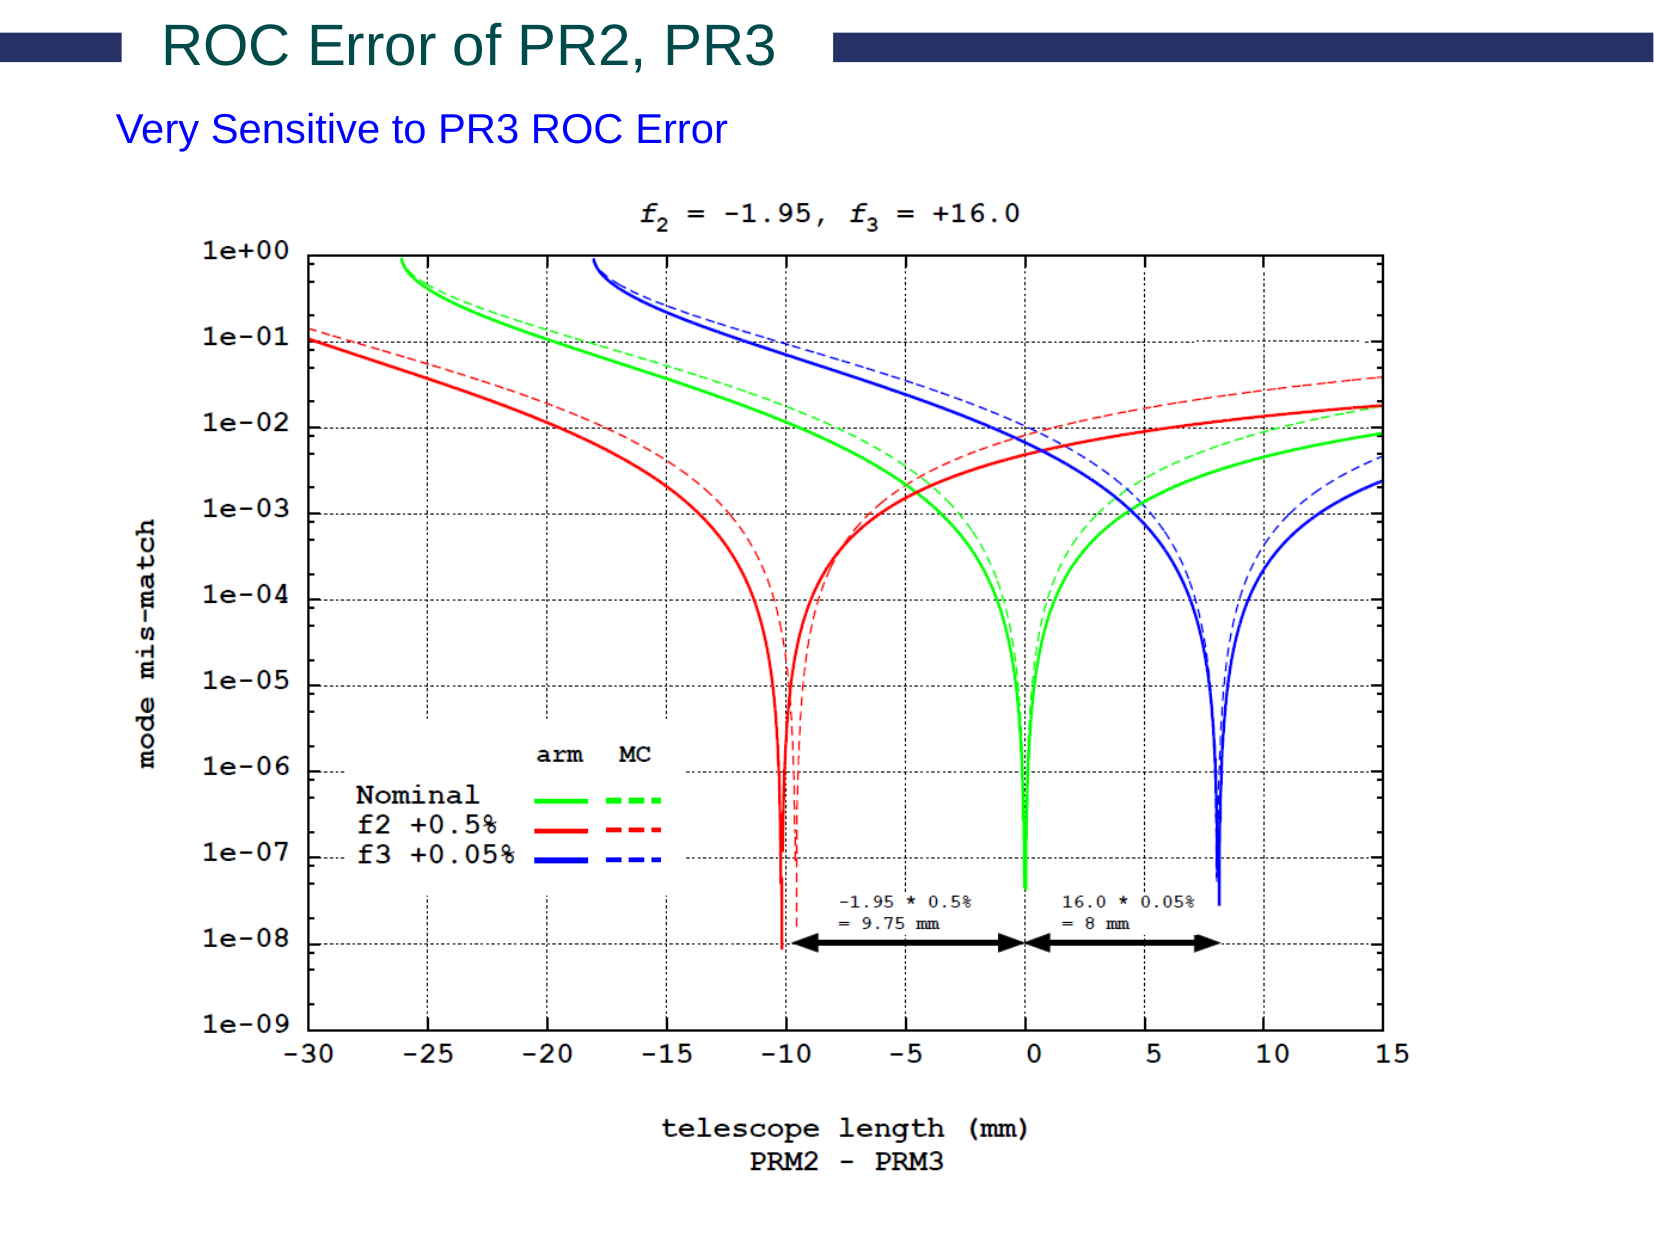

# ROC Error of PR2, PR3
Very Sensitive to PR3 ROC Error